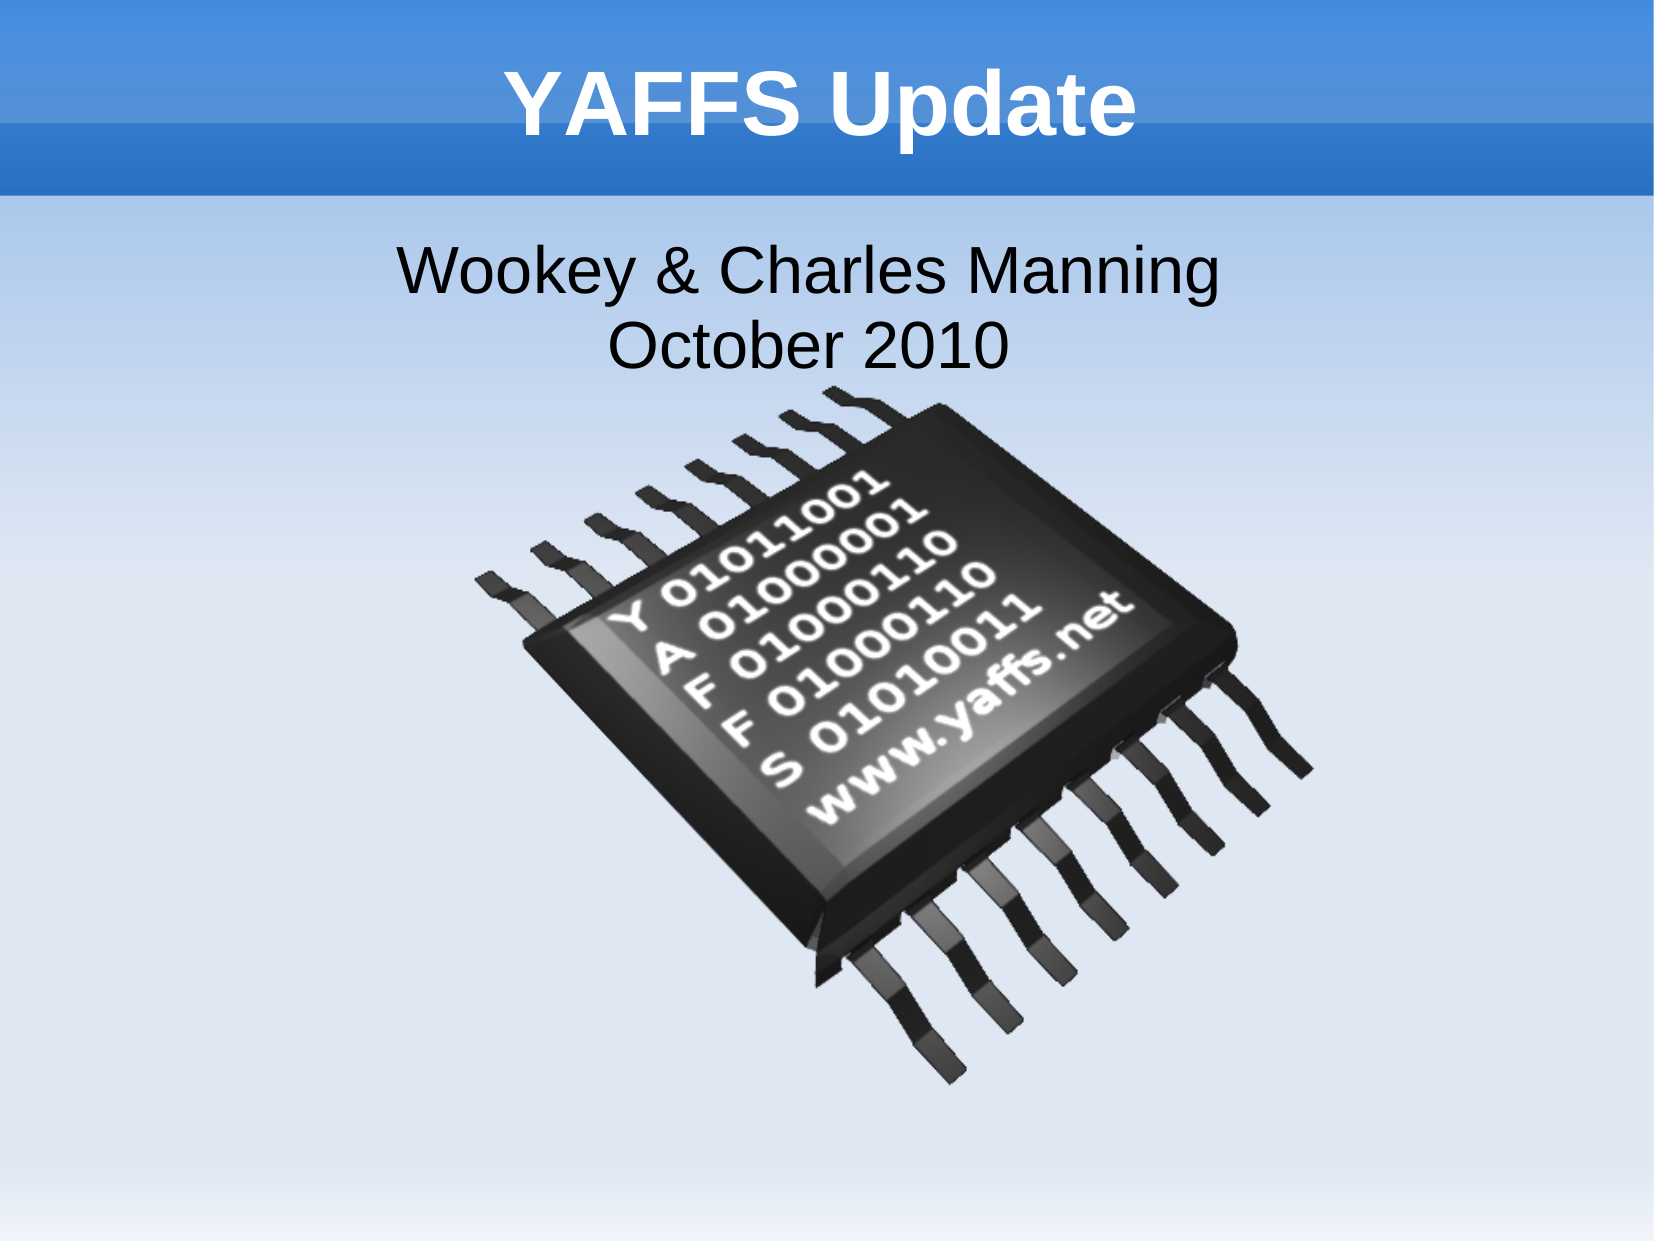

# YAFFS Update
Wookey & Charles Manning
October 2010